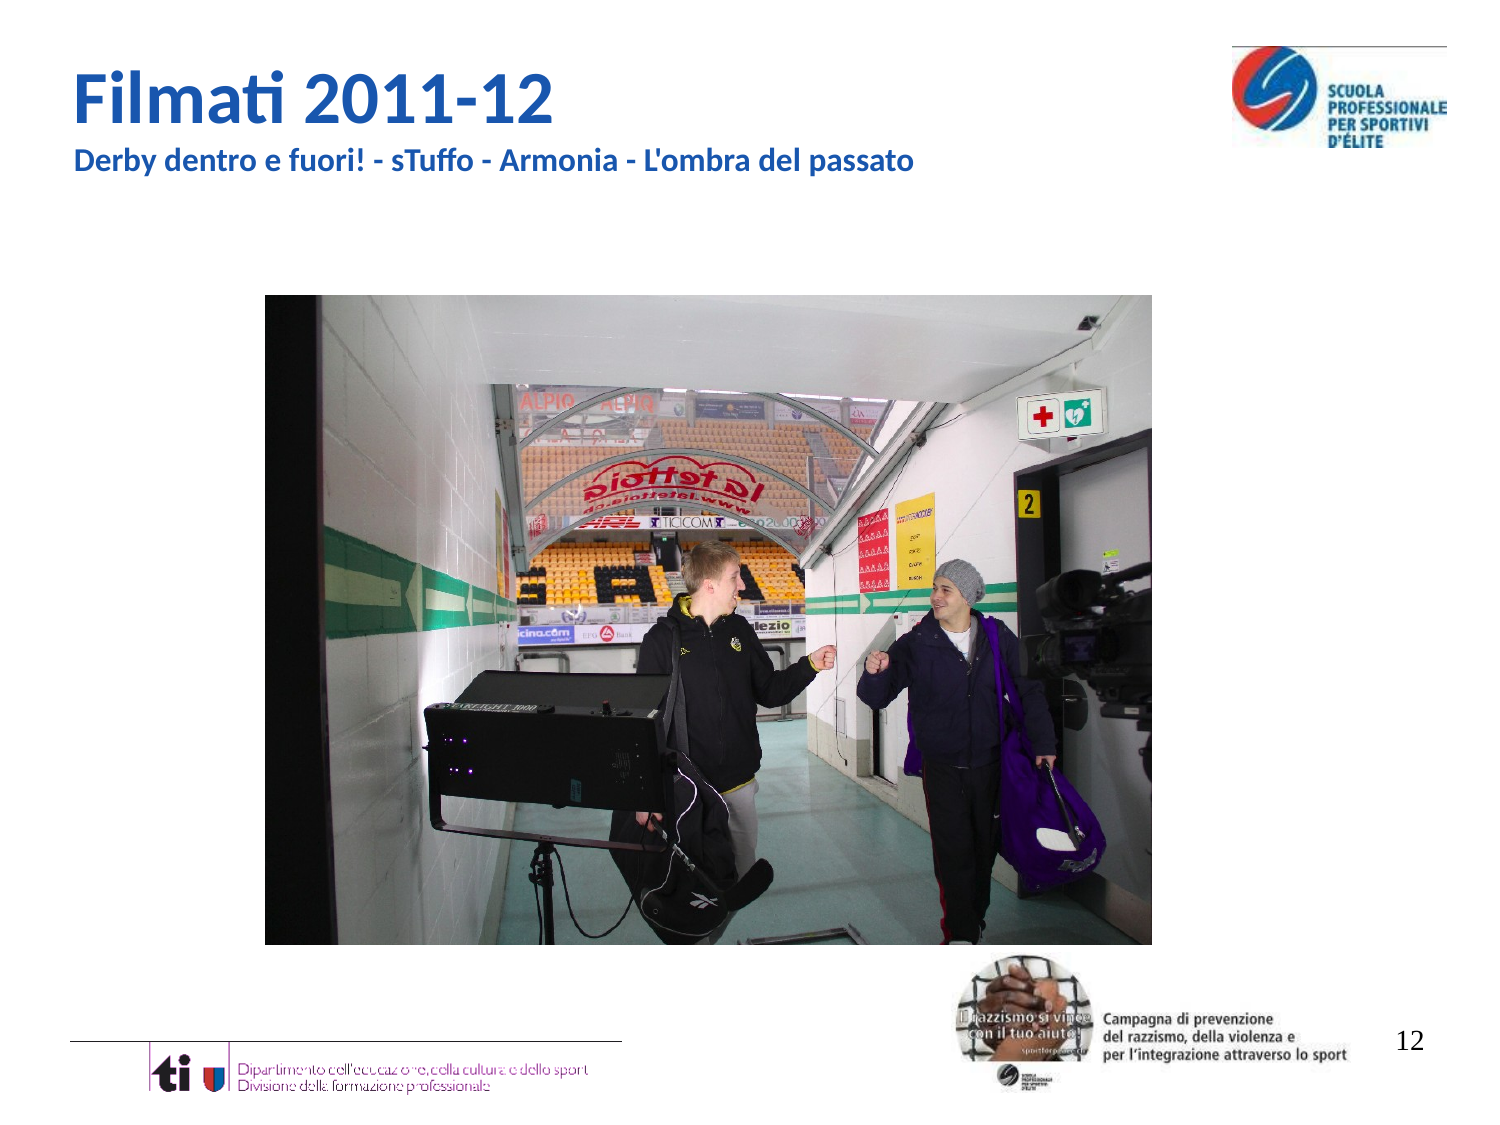

Filmati 2011-12
Derby dentro e fuori! - sTuffo - Armonia - L'ombra del passato
12